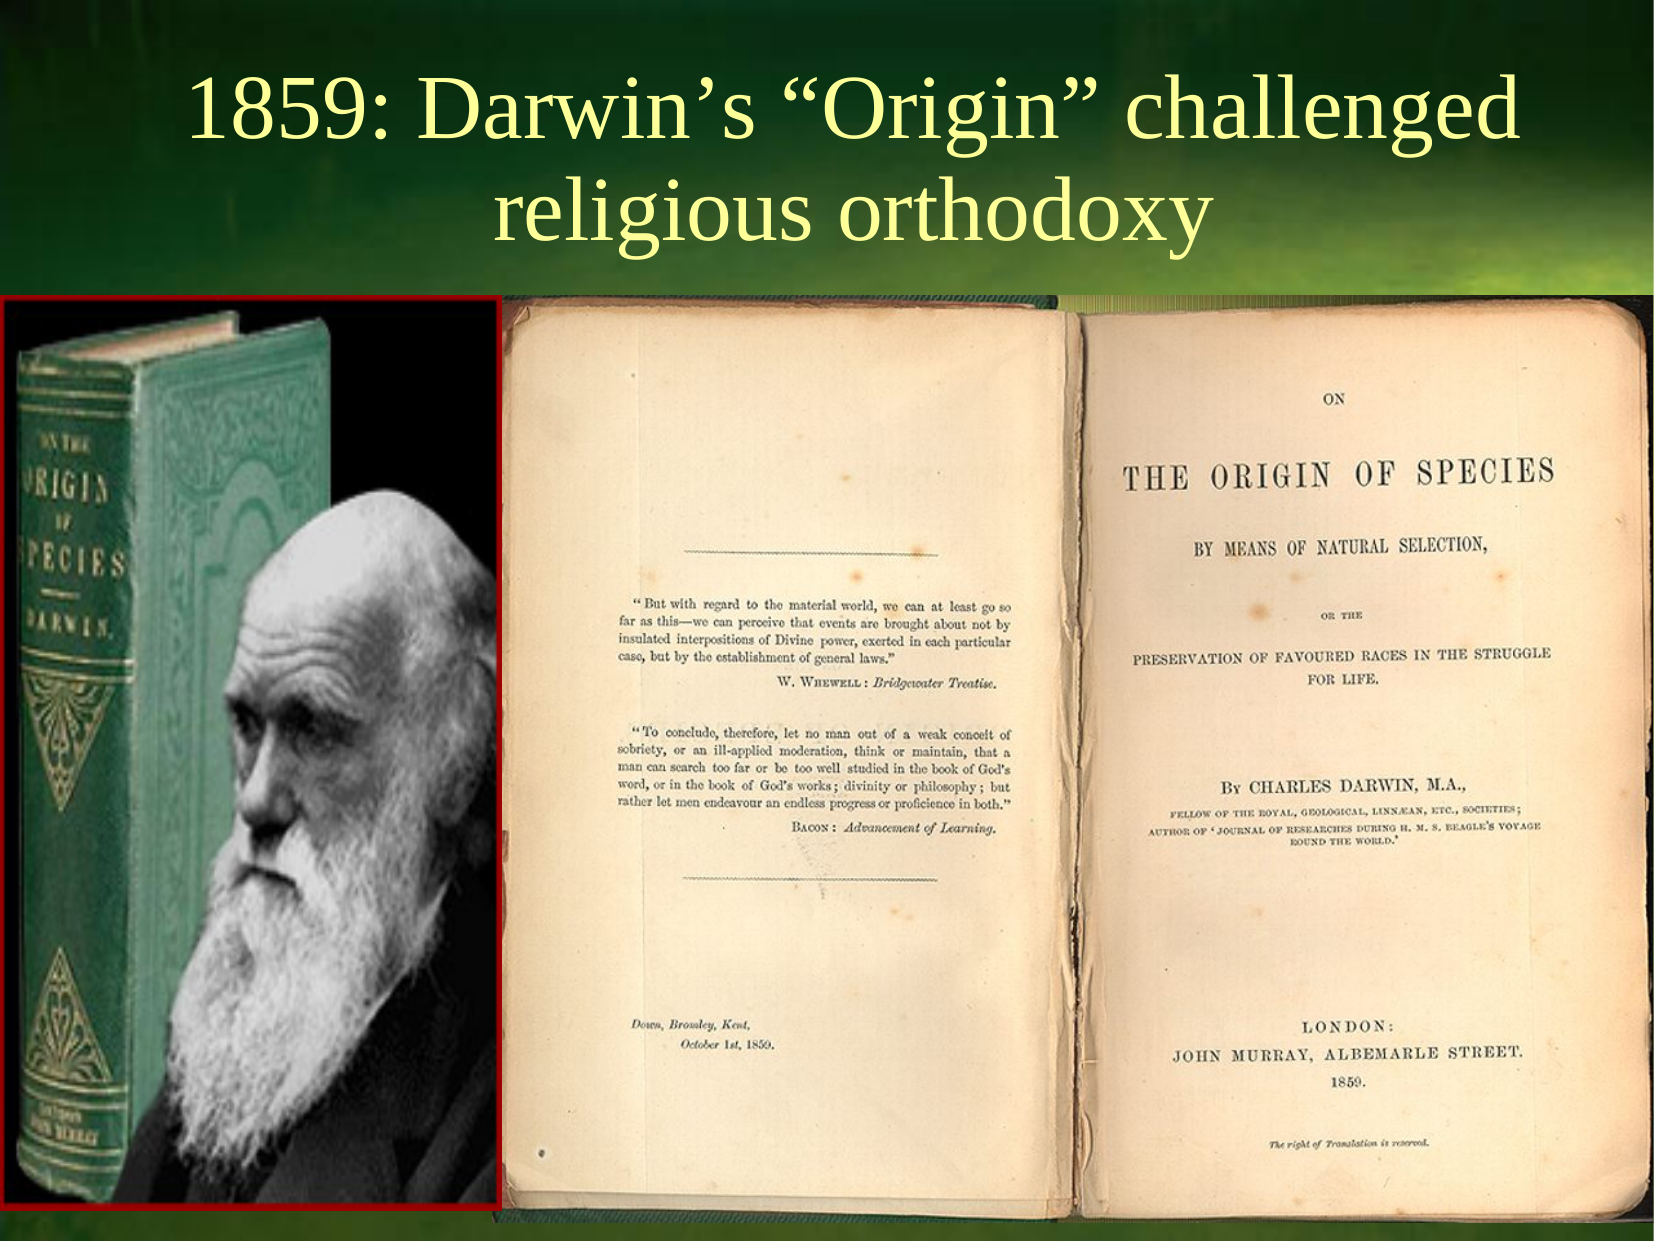

# 1859: Darwin’s “Origin” challenged religious orthodoxy